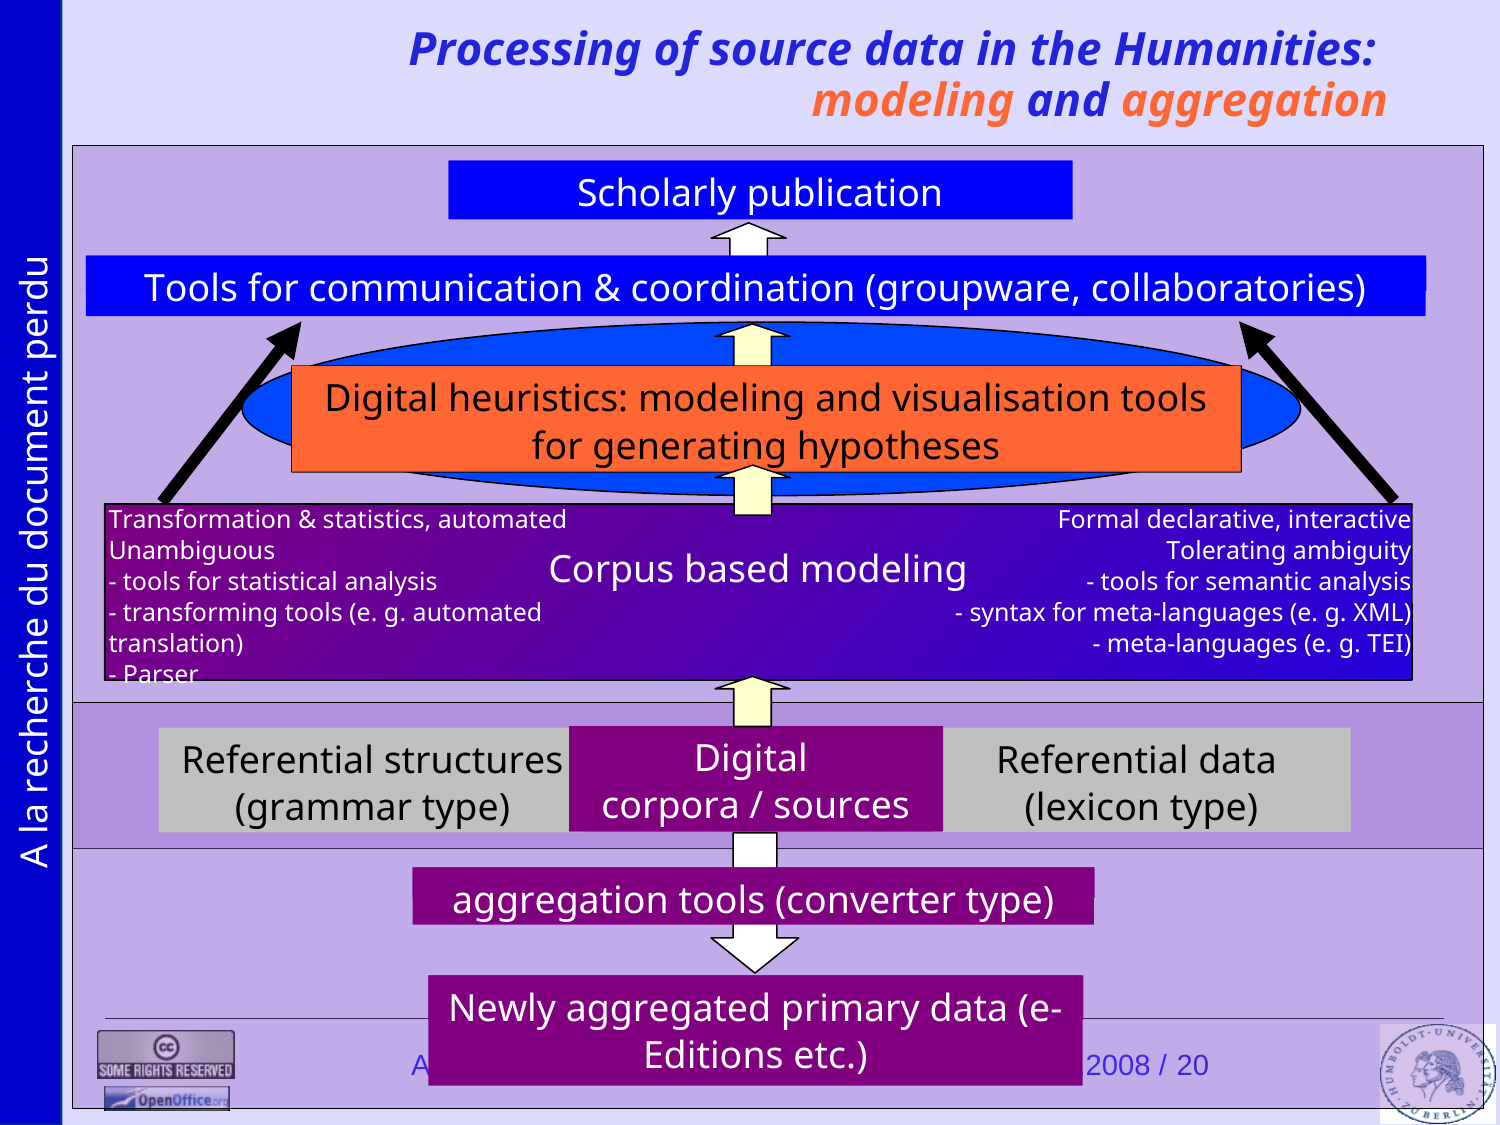

# Processing of source data in the Humanities: modeling and aggregation
Scholarly publication
Tools for communication & coordination (groupware, collaboratories)
Interpretation
Digital heuristics: modeling and visualisation tools for generating hypotheses
Transformation & statistics, automated
Unambiguous
- tools for statistical analysis
- transforming tools (e. g. automated translation)
- Parser
Formal declarative, interactive
Tolerating ambiguity
- tools for semantic analysis
- syntax for meta-languages (e. g. XML)
- meta-languages (e. g. TEI)
Corpus based modeling
Digital
corpora / sources
Referential structures (grammar type)
Referential data
(lexicon type)
aggregation tools (converter type)
Newly aggregated primary data (e-Editions etc.)